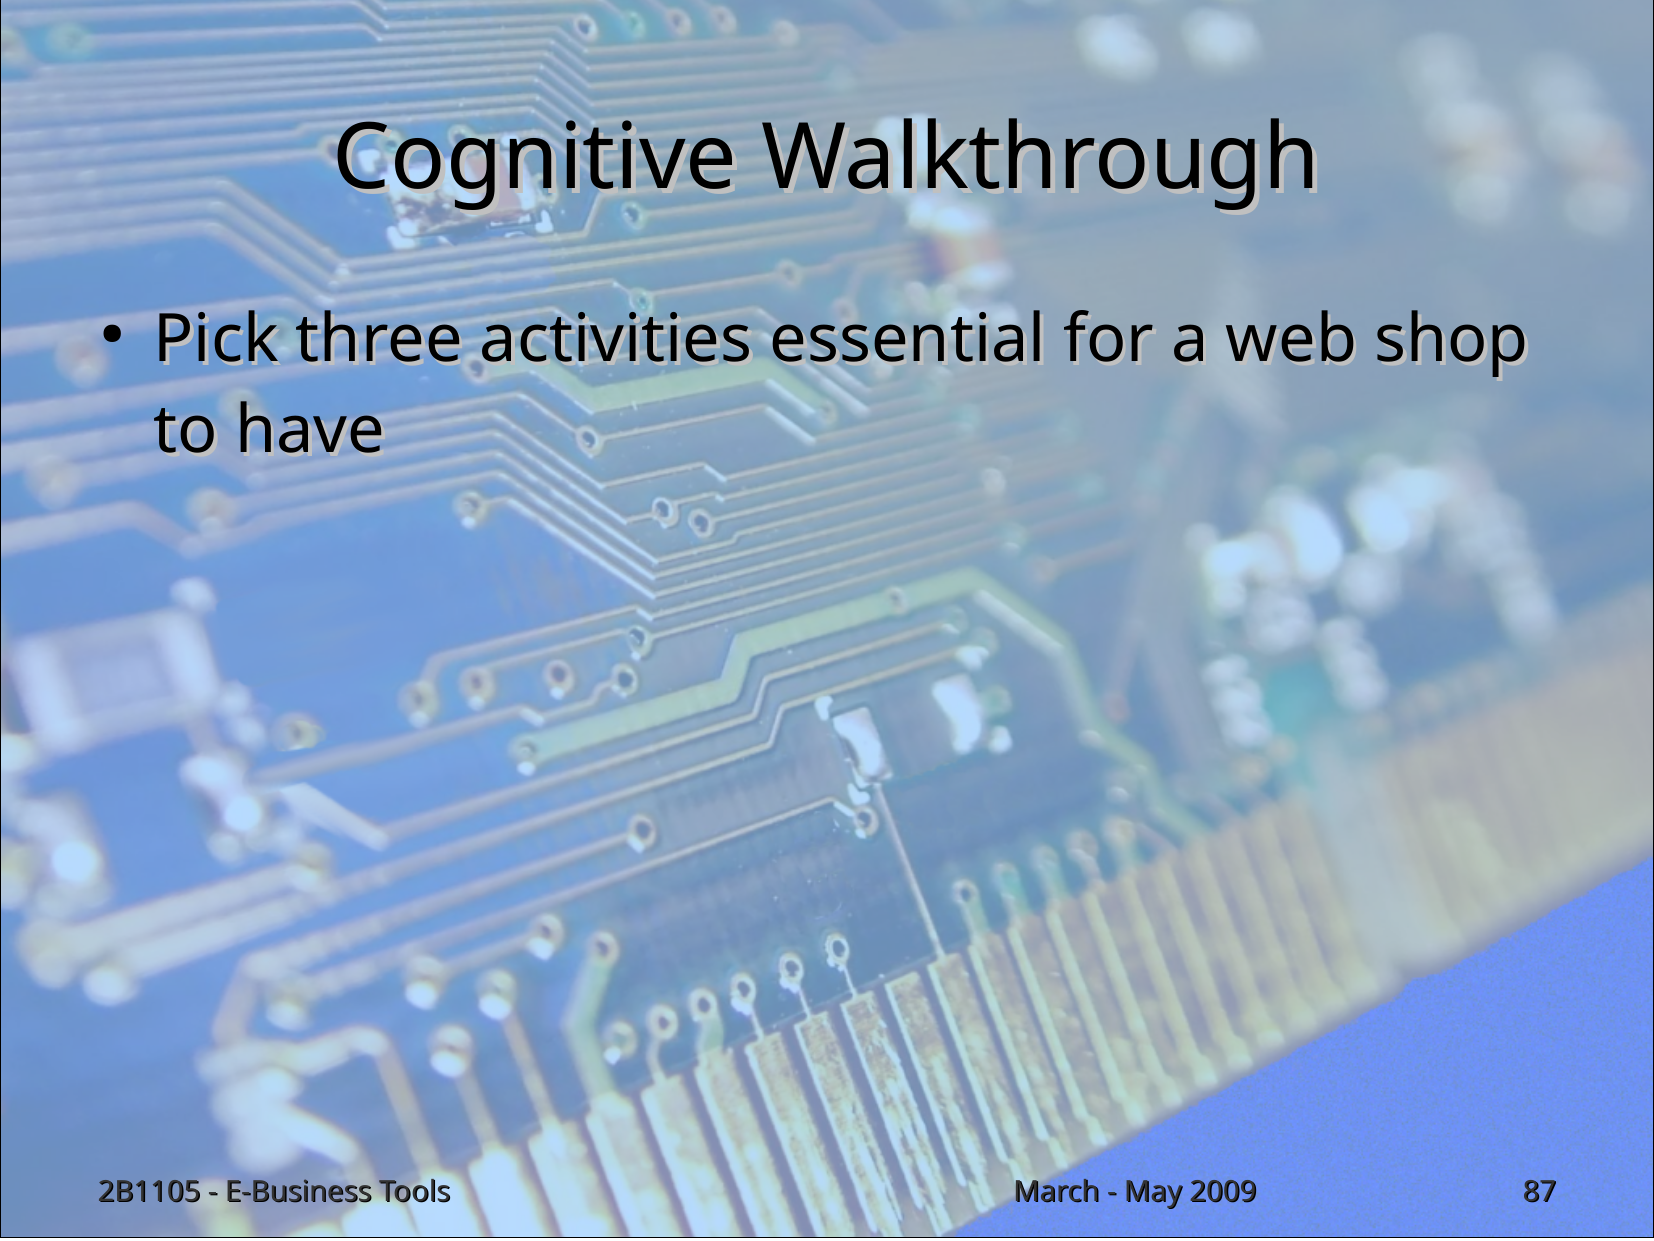

# Cognitive Walkthrough
Pick three activities essential for a web shop to have